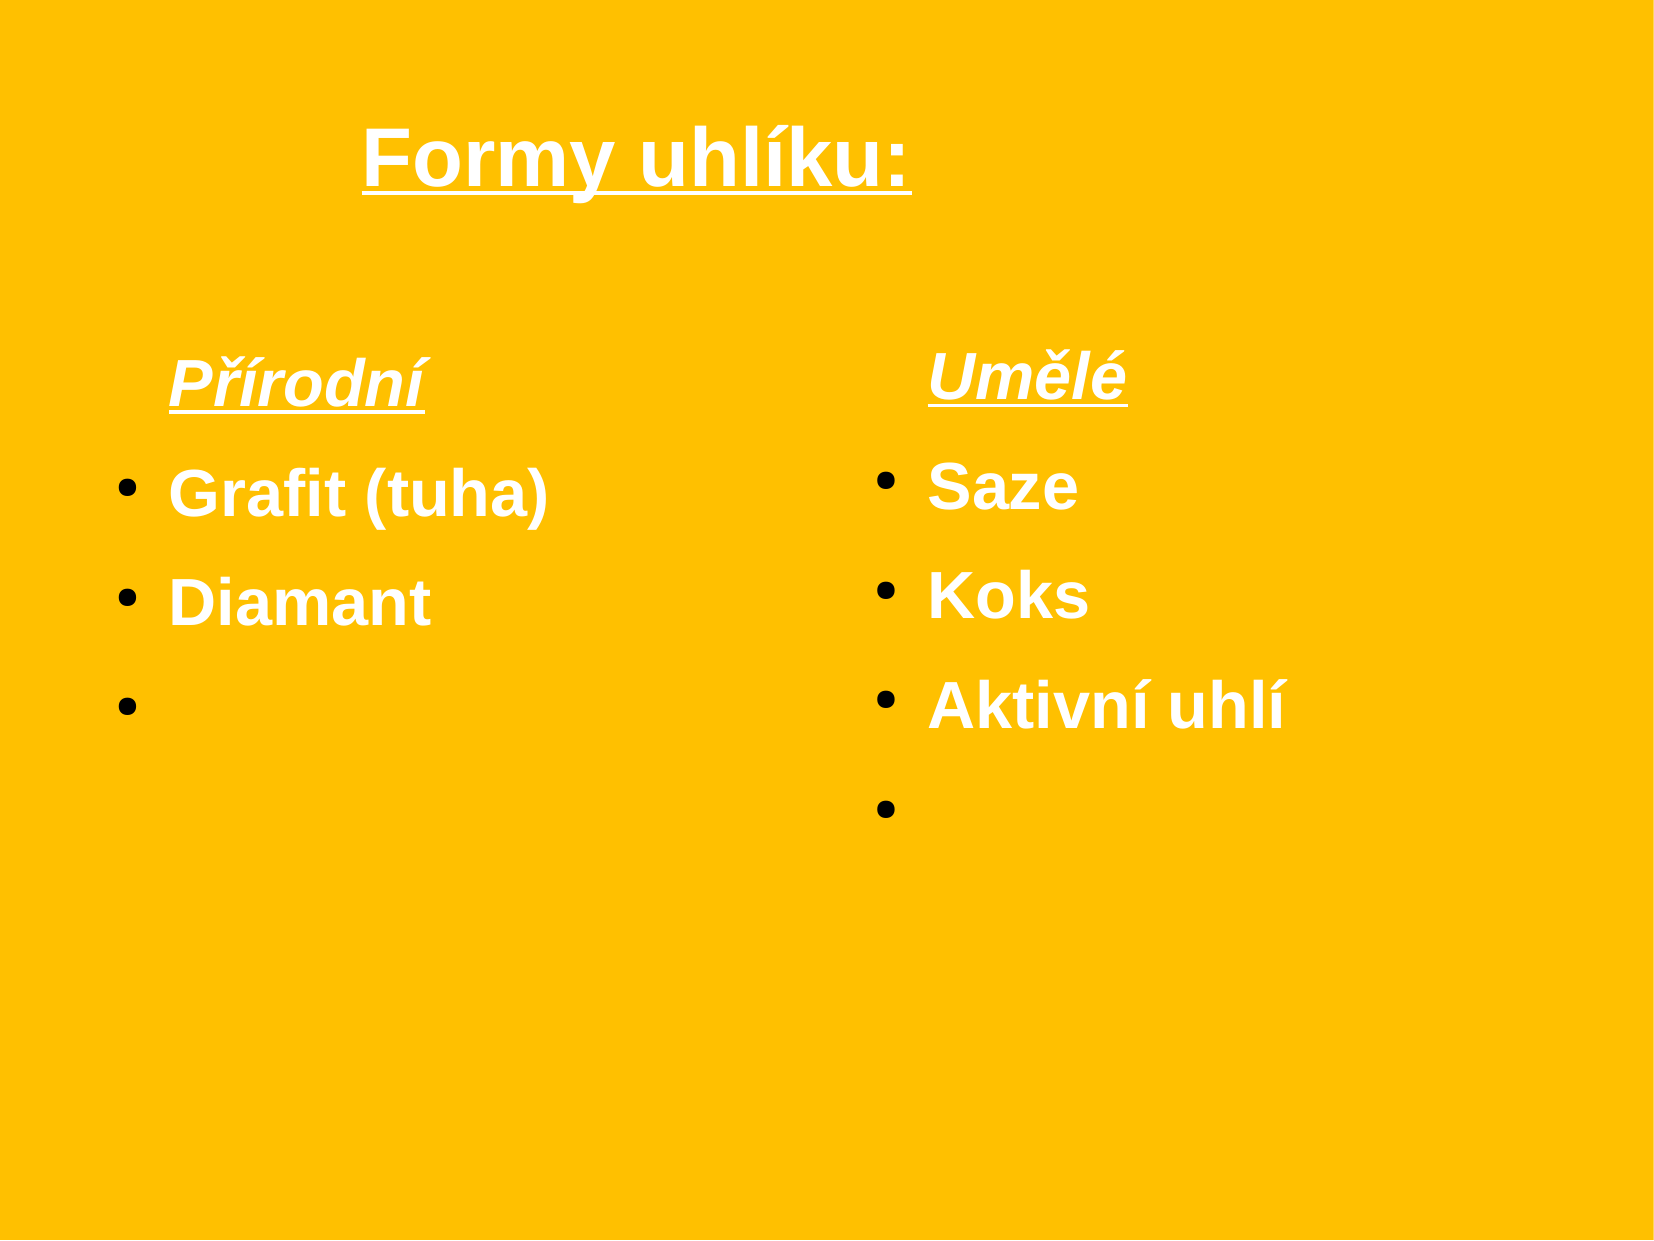

# Formy uhlíku:
Umělé
Saze
Koks
Aktivní uhlí
Přírodní
Grafit (tuha)
Diamant